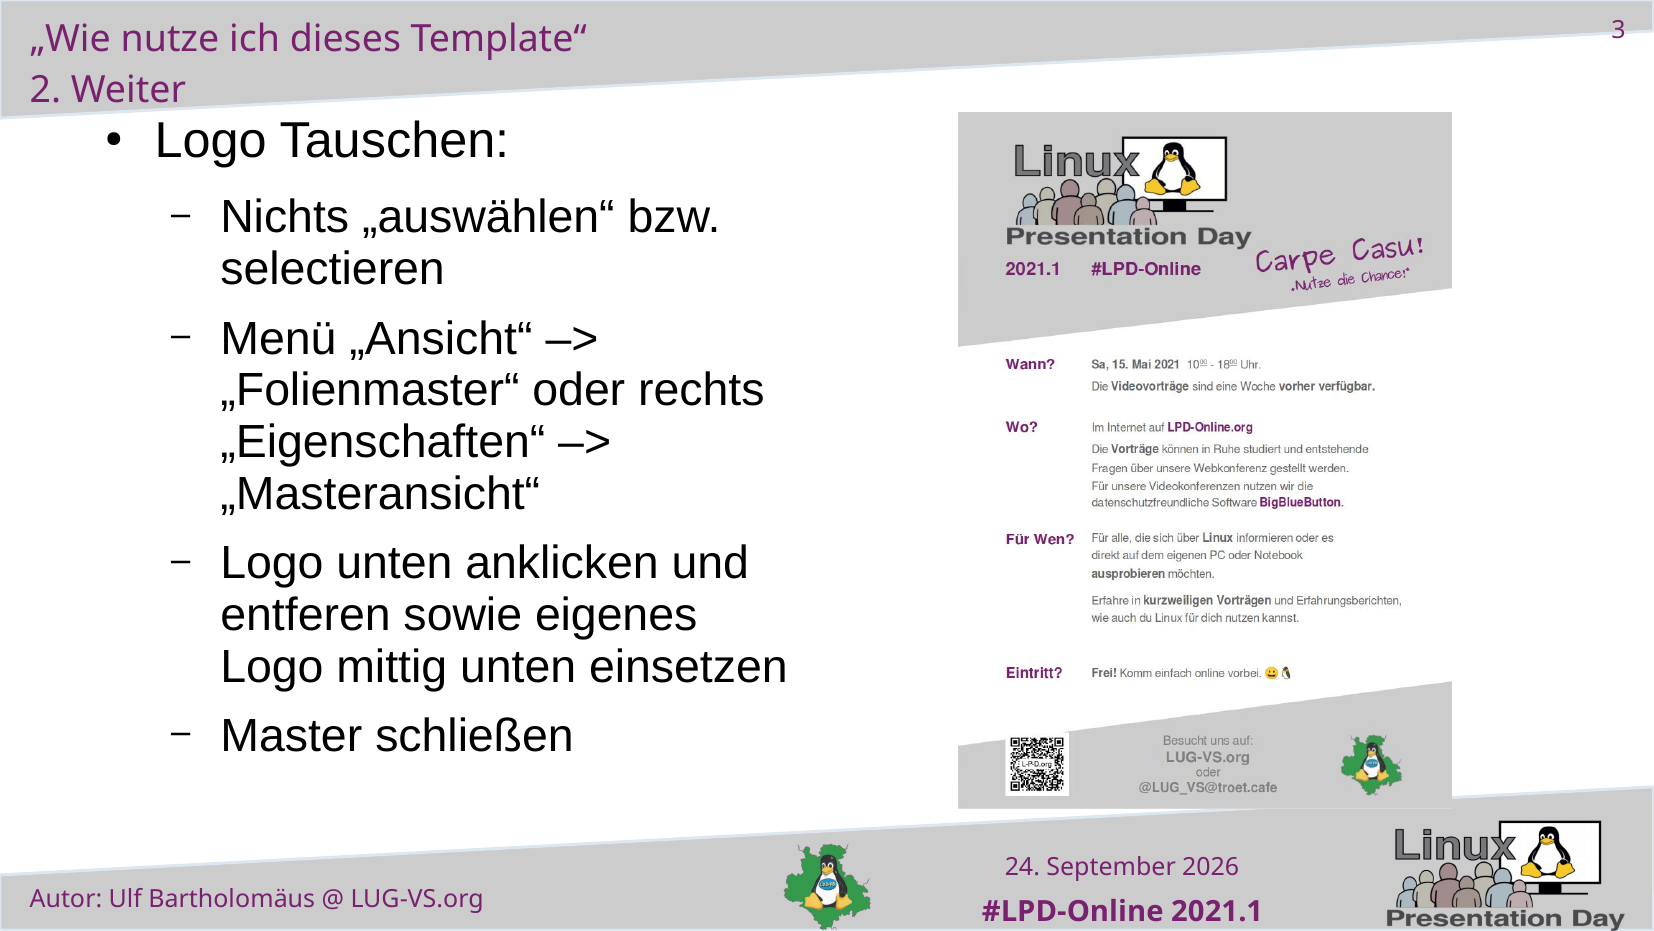

# „Wie nutze ich dieses Template“ 2. Weiter
3
Logo Tauschen:
Nichts „auswählen“ bzw. selectieren
Menü „Ansicht“ –> „Folienmaster“ oder rechts „Eigenschaften“ –> „Masteransicht“
Logo unten anklicken und entferen sowie eigenes Logo mittig unten einsetzen
Master schließen
Autor: Ulf Bartholomäus @ LUG-VS.org